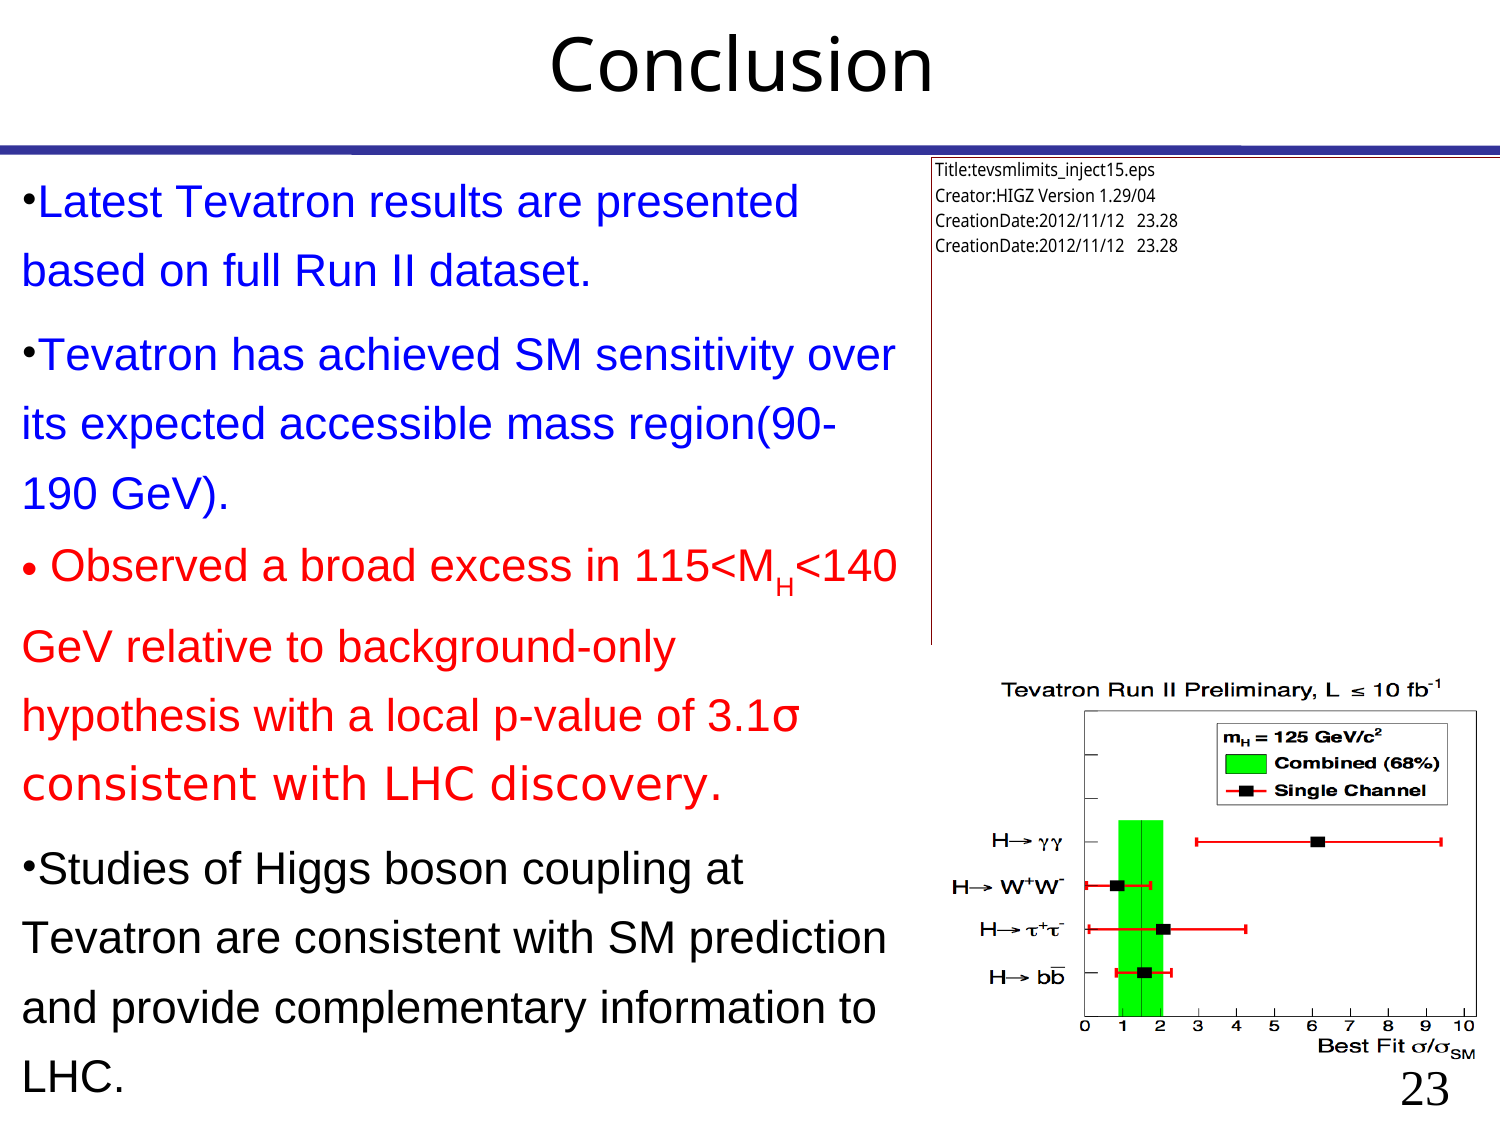

# Conclusion
Latest Tevatron results are presented based on full Run II dataset.
Tevatron has achieved SM sensitivity over its expected accessible mass region(90-190 GeV).
 Observed a broad excess in 115<MH<140 GeV relative to background-only hypothesis with a local p-value of 3.1σ consistent with LHC discovery.
Studies of Higgs boson coupling at Tevatron are consistent with SM prediction and provide complementary information to LHC.
23